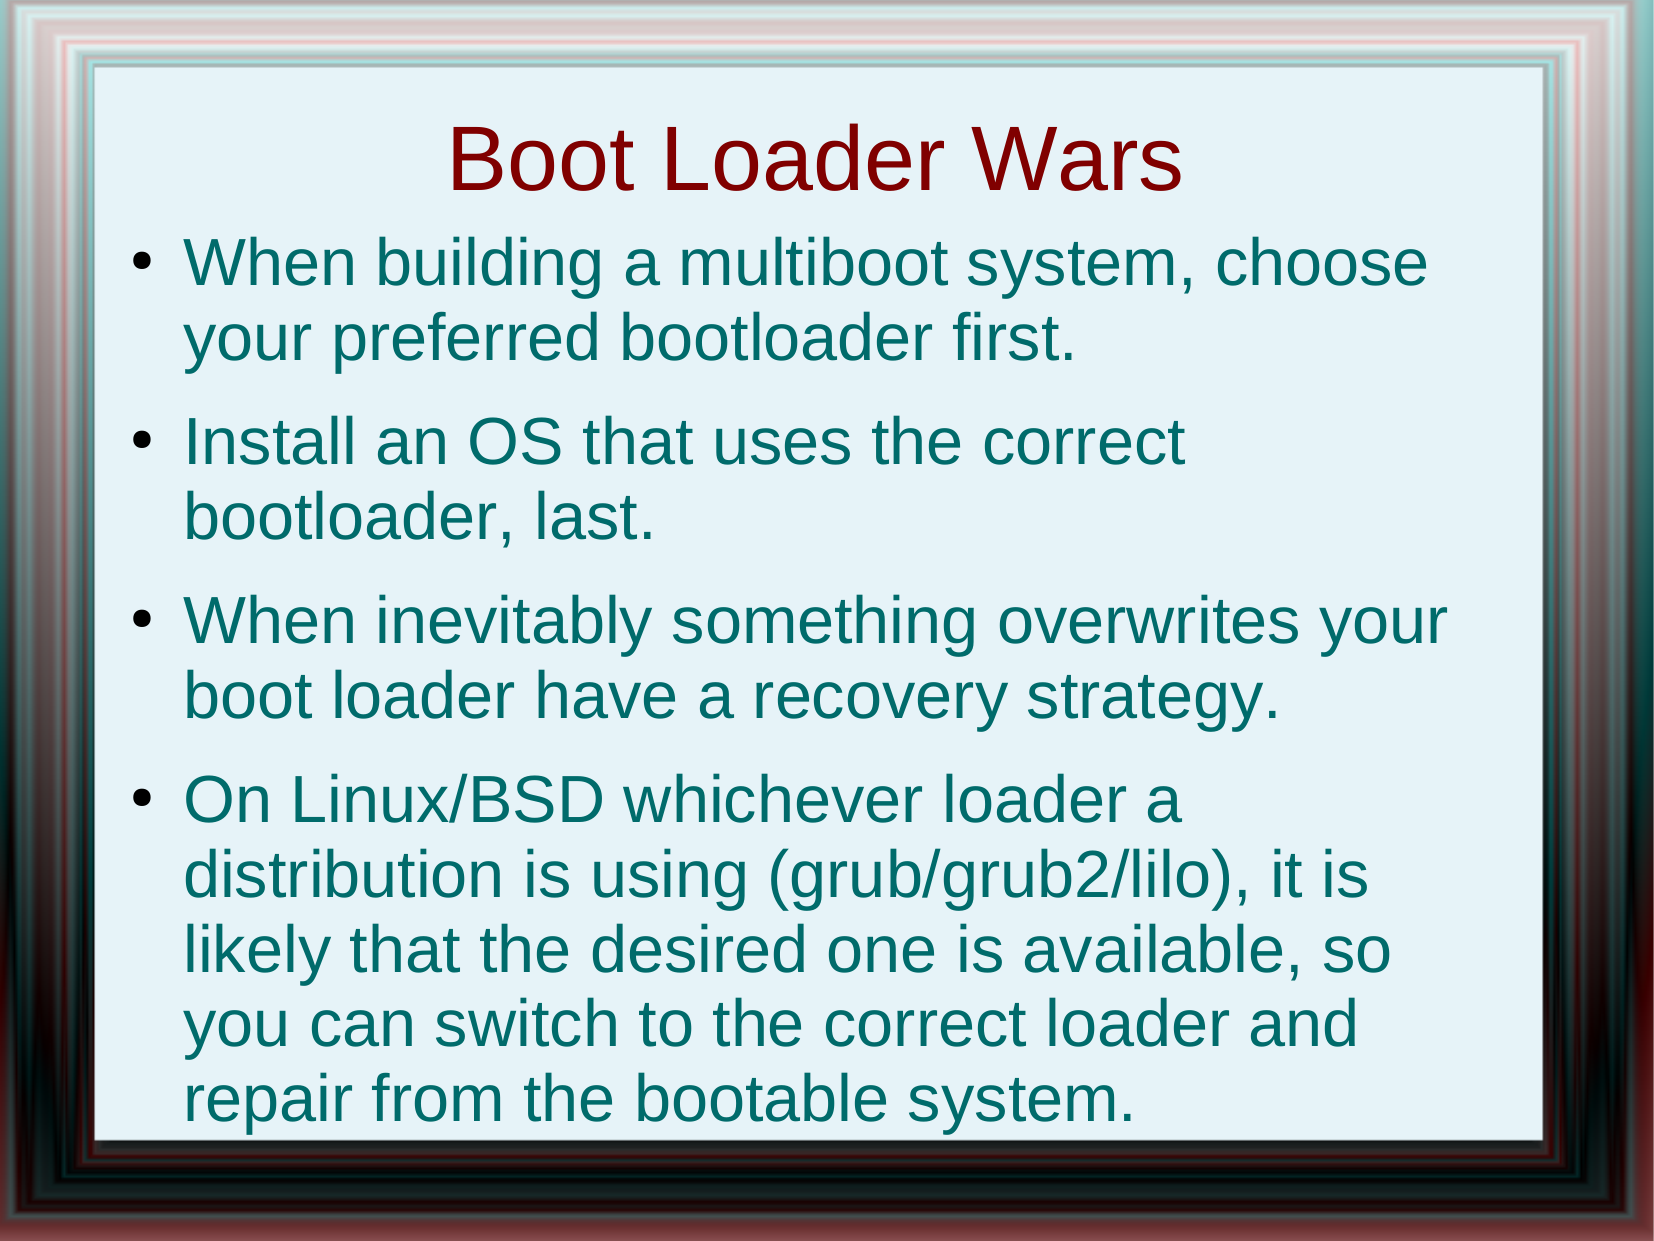

# Boot Loader Wars
When building a multiboot system, choose your preferred bootloader first.
Install an OS that uses the correct bootloader, last.
When inevitably something overwrites your boot loader have a recovery strategy.
On Linux/BSD whichever loader a distribution is using (grub/grub2/lilo), it is likely that the desired one is available, so you can switch to the correct loader and repair from the bootable system.